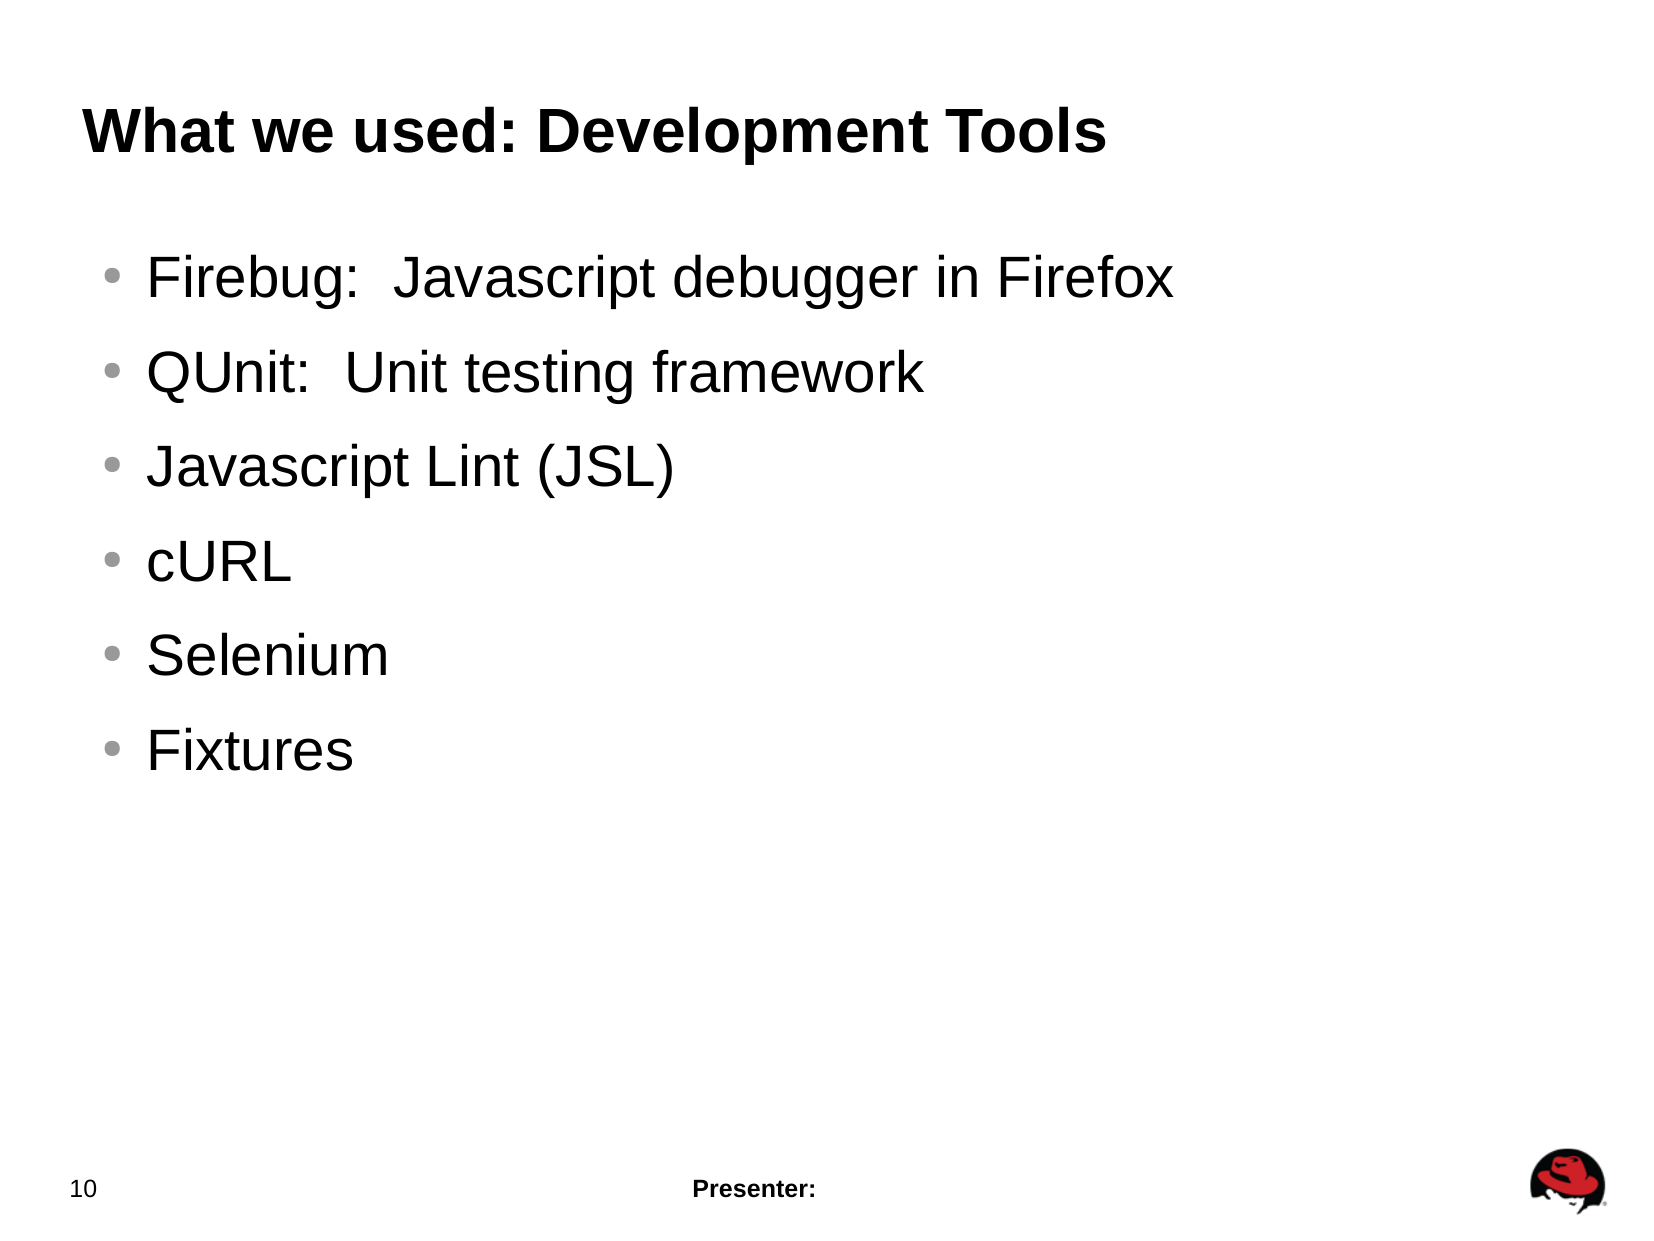

# What we used: Development Tools
Firebug: Javascript debugger in Firefox
QUnit: Unit testing framework
Javascript Lint (JSL)
cURL
Selenium
Fixtures